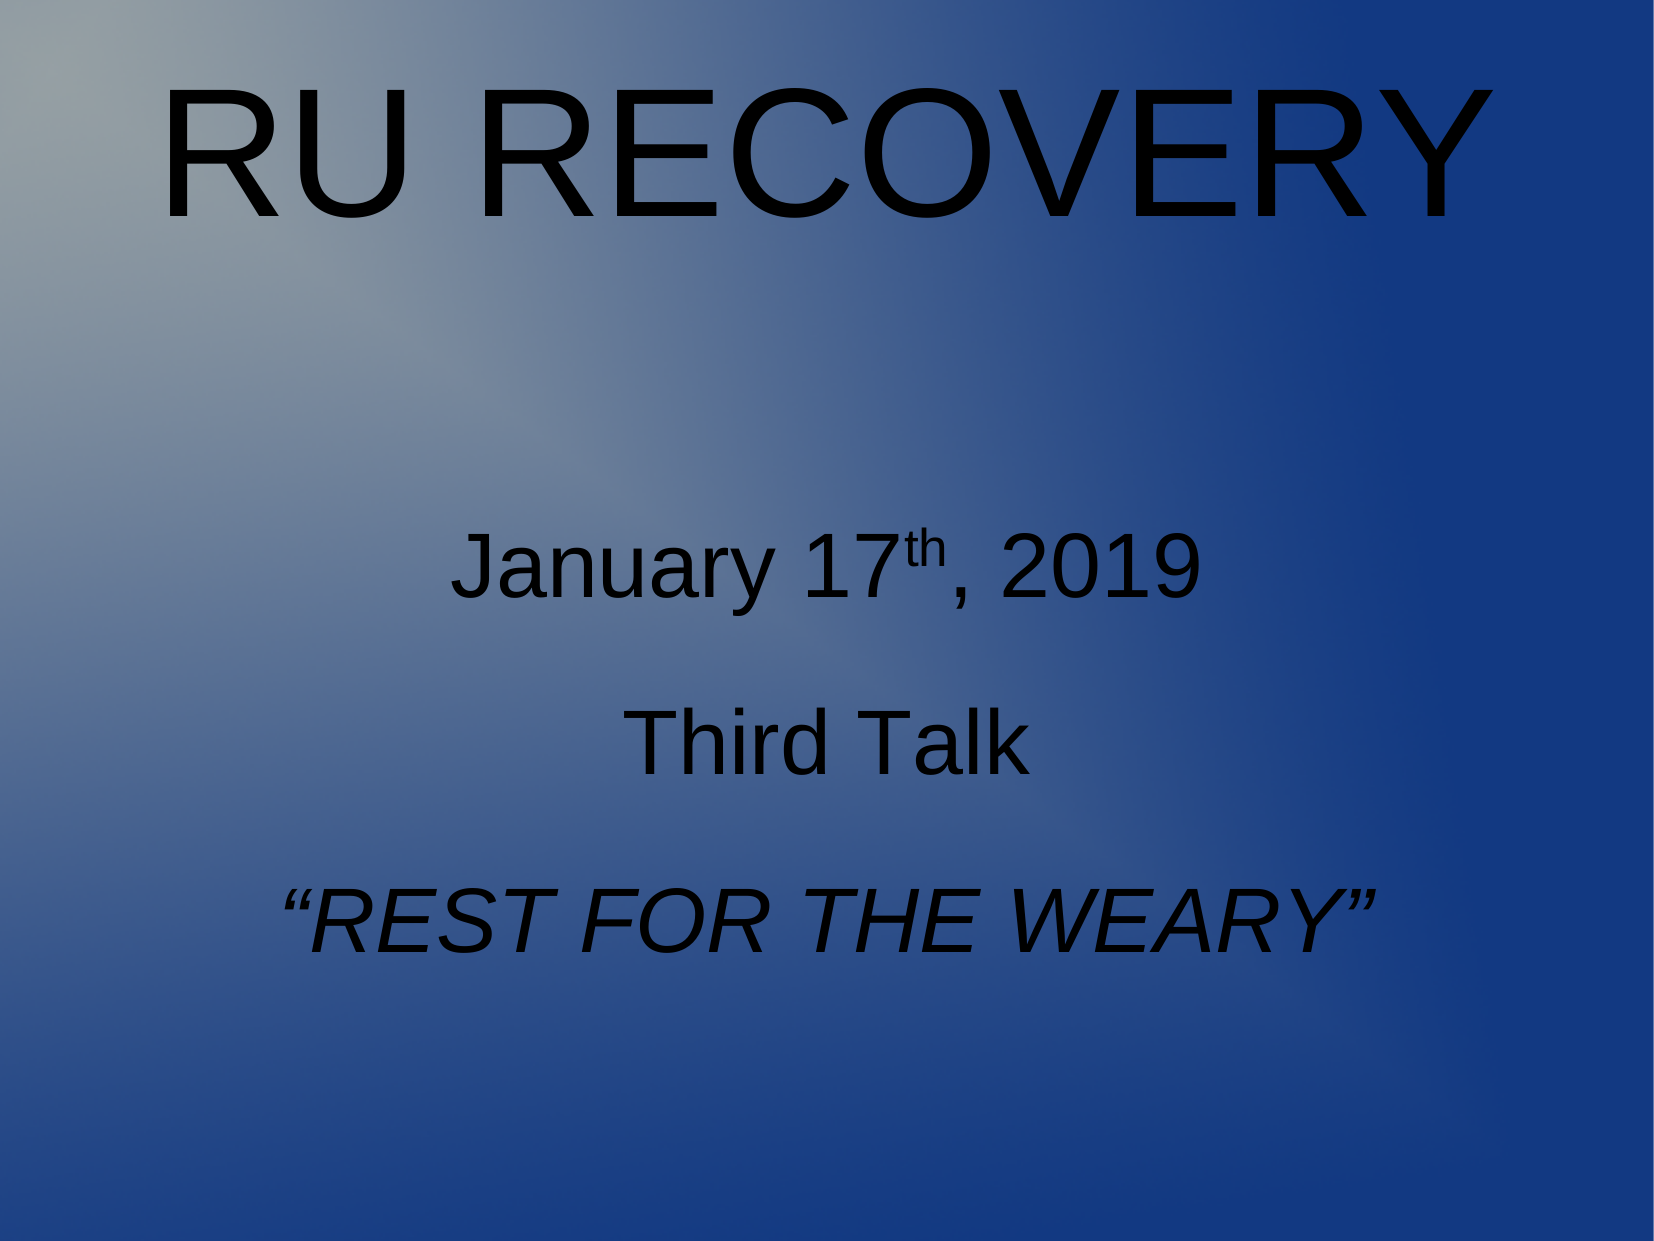

# RU RECOVERY
January 17th, 2019
Third Talk
“REST FOR THE WEARY”